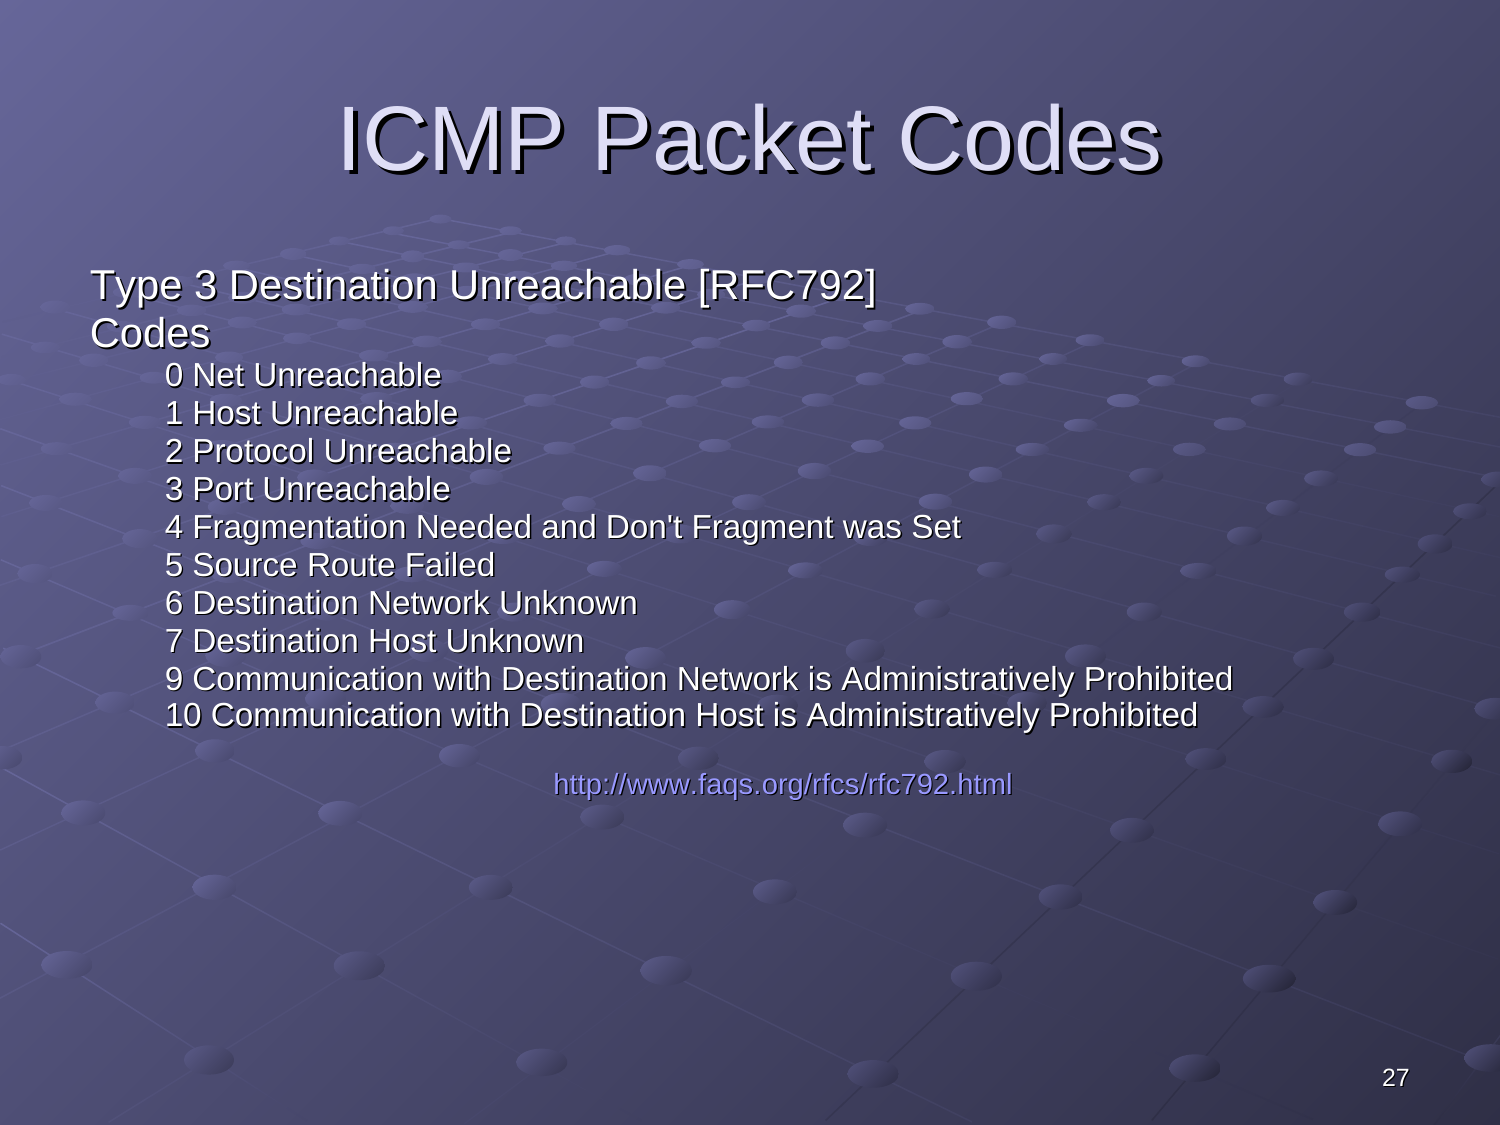

# ICMP Packet Codes
Type 3 Destination Unreachable [RFC792]
Codes
0 Net Unreachable
1 Host Unreachable
2 Protocol Unreachable
3 Port Unreachable
4 Fragmentation Needed and Don't Fragment was Set
5 Source Route Failed
6 Destination Network Unknown
7 Destination Host Unknown
9 Communication with Destination Network is Administratively Prohibited
10 Communication with Destination Host is Administratively Prohibited
http://www.faqs.org/rfcs/rfc792.html
27